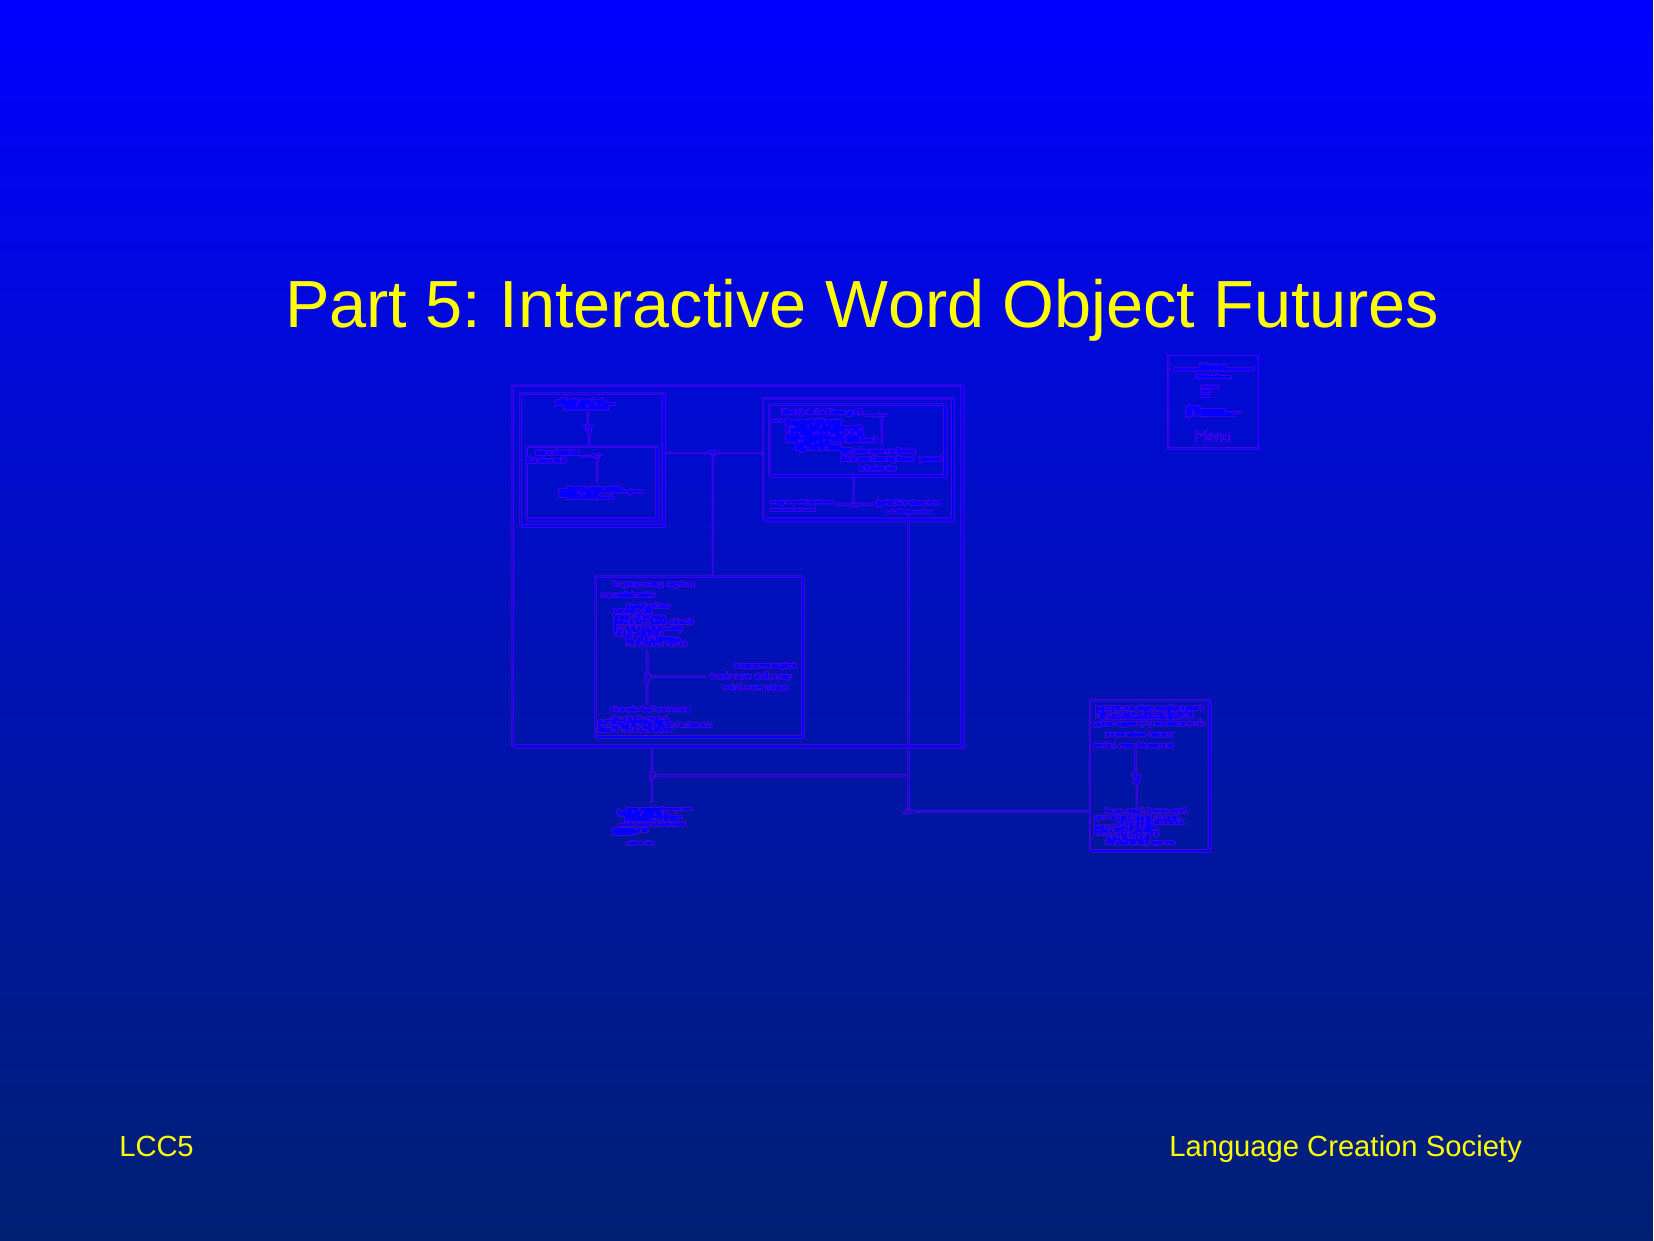

# Part 5: Interactive Word Object Futures